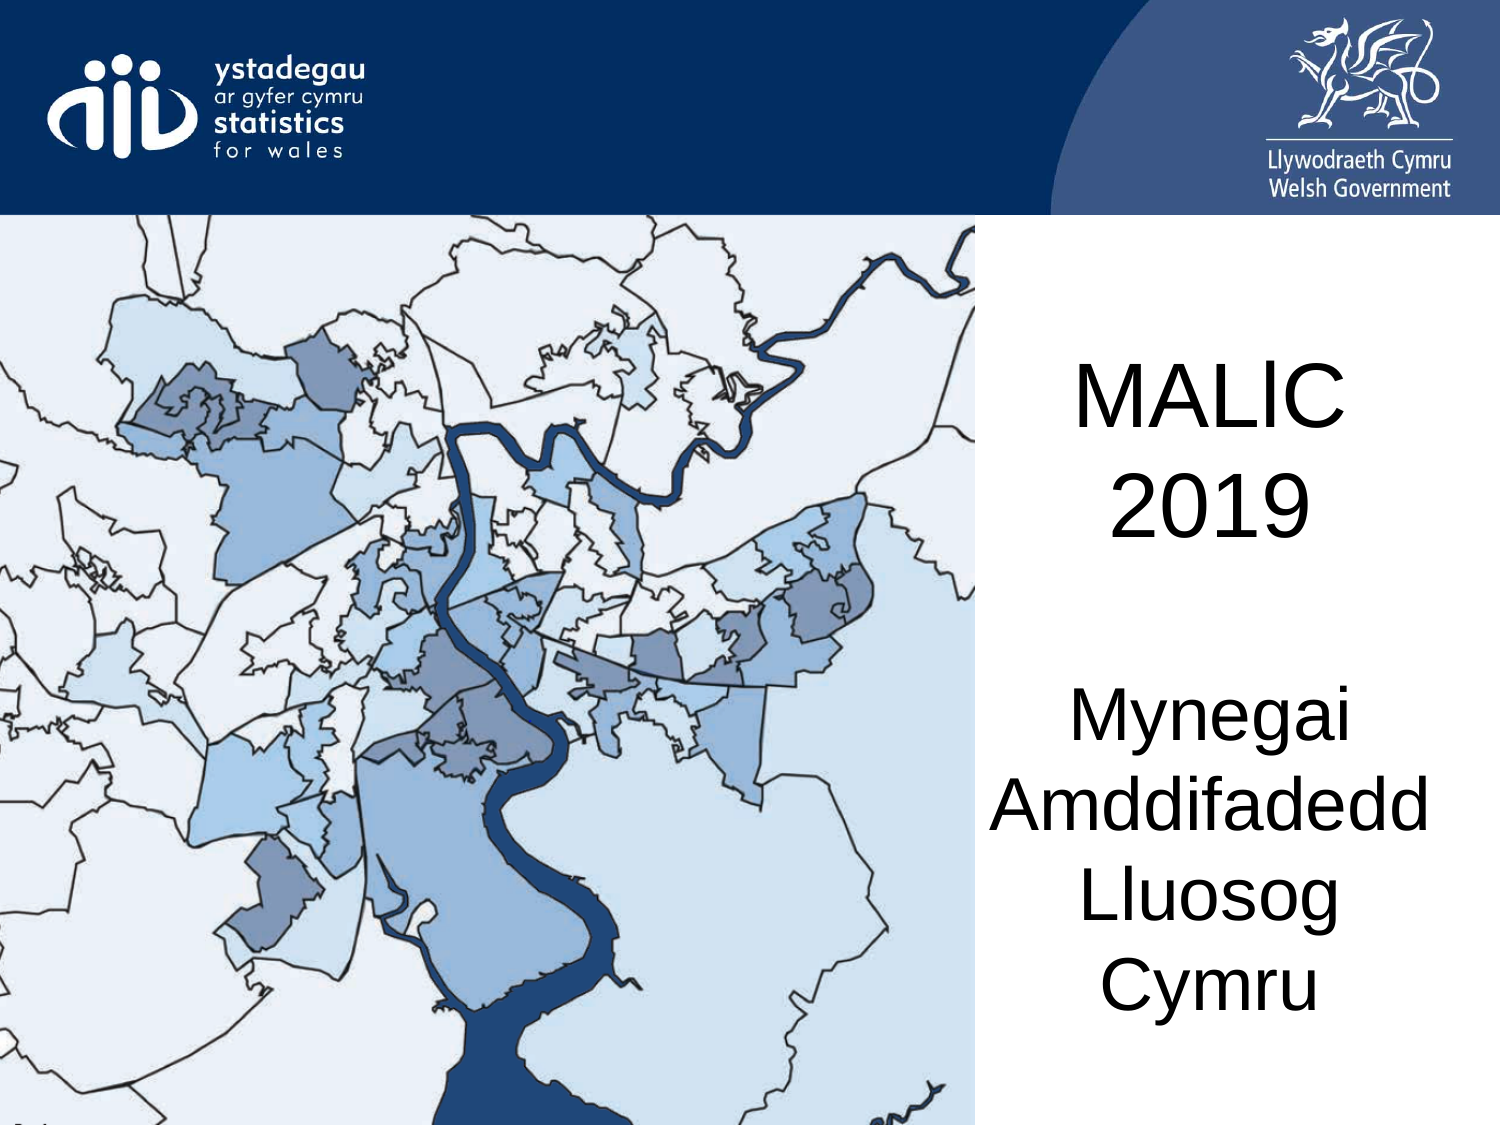

WIMD 2019
MALlC 2019
Mynegai Amddifadedd Lluosog Cymru
Welsh Index of
Multiple Deprivation